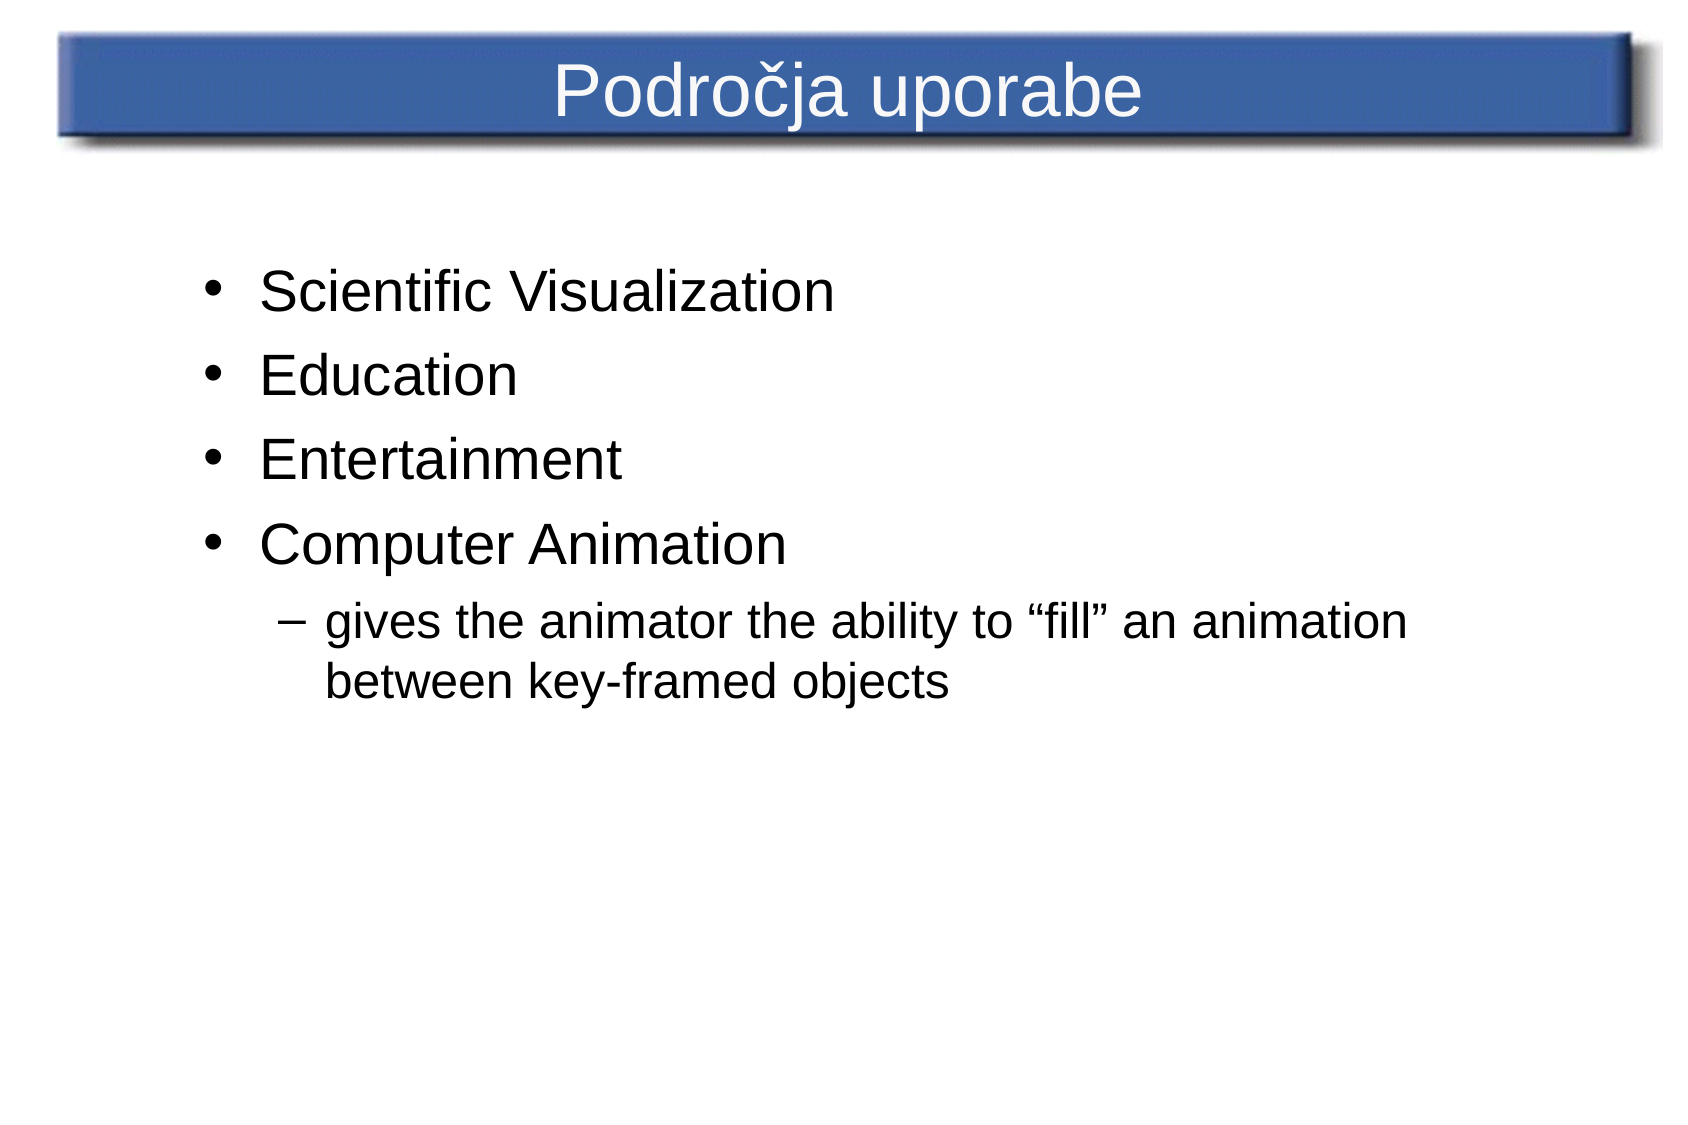

# Področja uporabe
Scientific Visualization
Education
Entertainment
Computer Animation
gives the animator the ability to “fill” an animation between key-framed objects